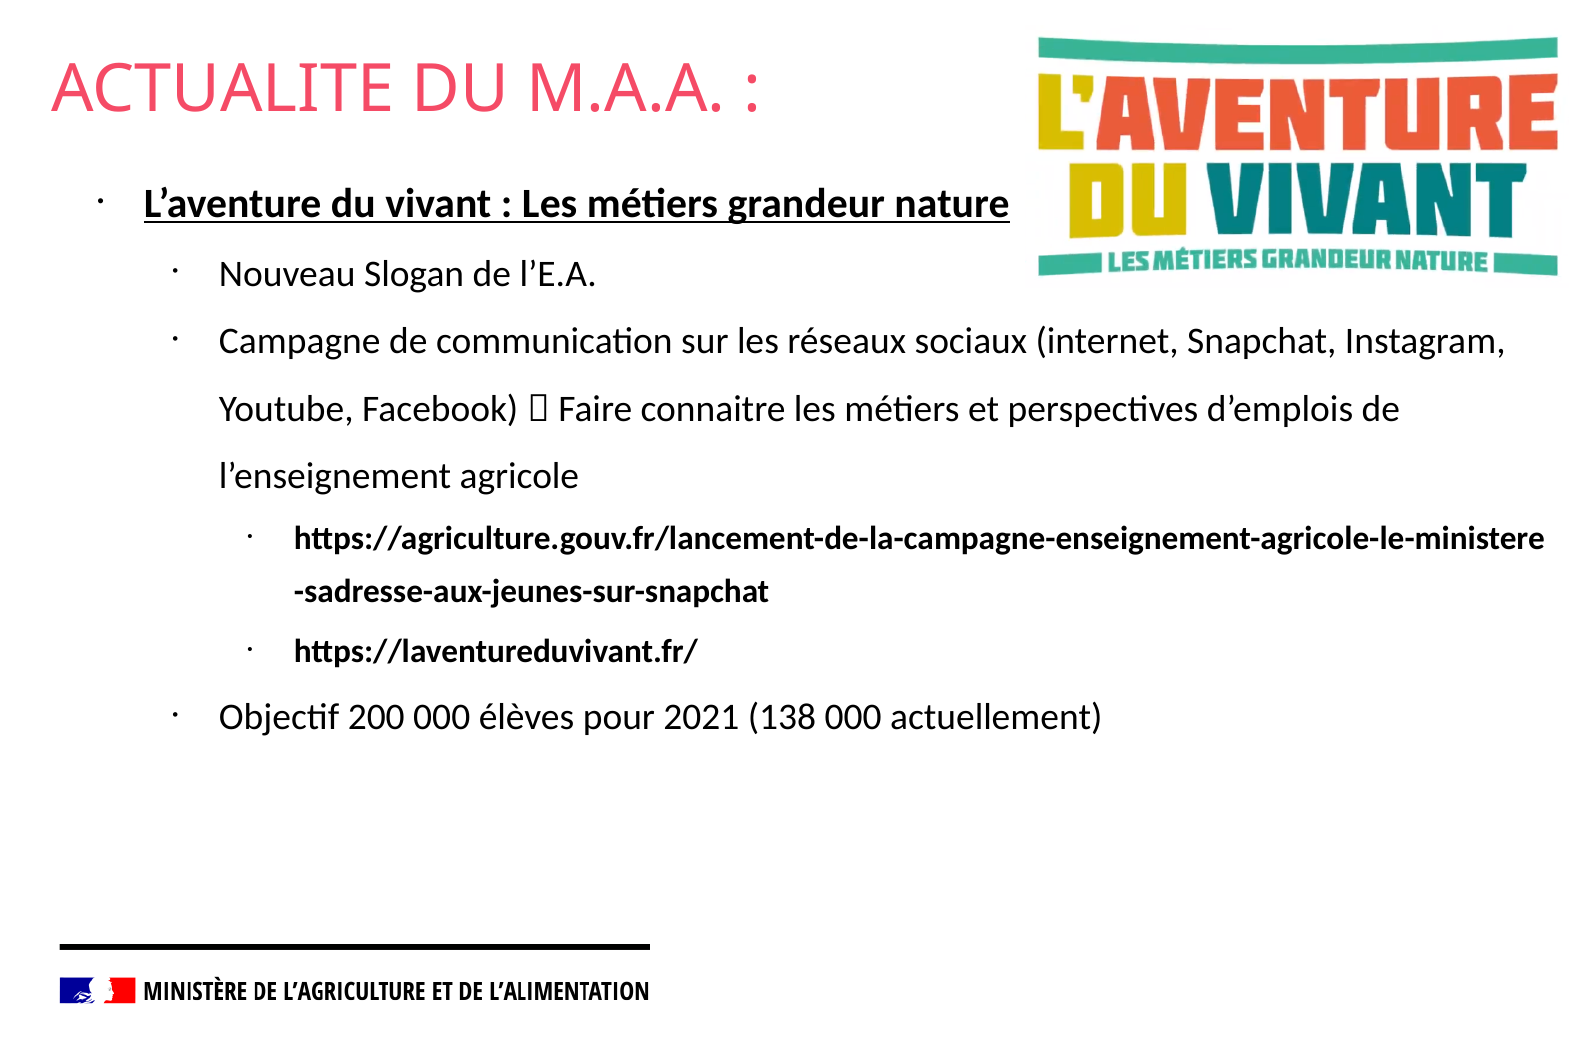

# ACTUALITE DU M.A.A. :
L’aventure du vivant : Les métiers grandeur nature
Nouveau Slogan de l’E.A.
Campagne de communication sur les réseaux sociaux (internet, Snapchat, Instagram, Youtube, Facebook)  Faire connaitre les métiers et perspectives d’emplois de l’enseignement agricole
https://agriculture.gouv.fr/lancement-de-la-campagne-enseignement-agricole-le-ministere-sadresse-aux-jeunes-sur-snapchat
https://laventureduvivant.fr/
Objectif 200 000 élèves pour 2021 (138 000 actuellement)